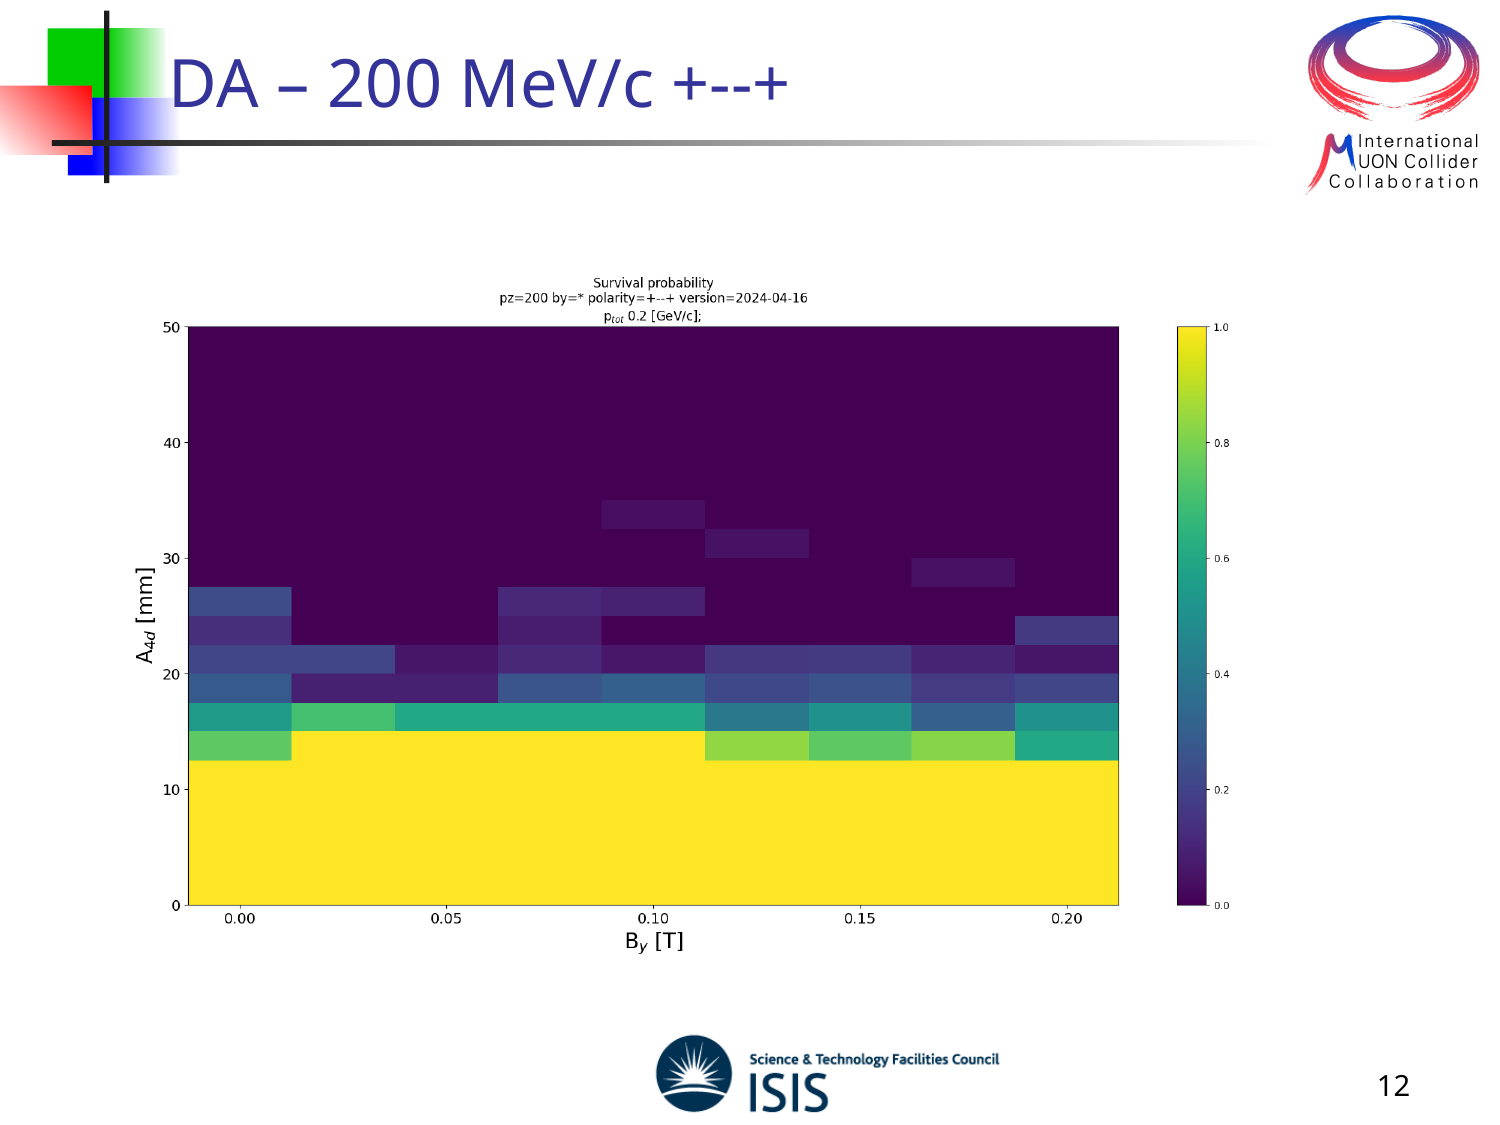

# DA – 200 MeV/c +--+
12